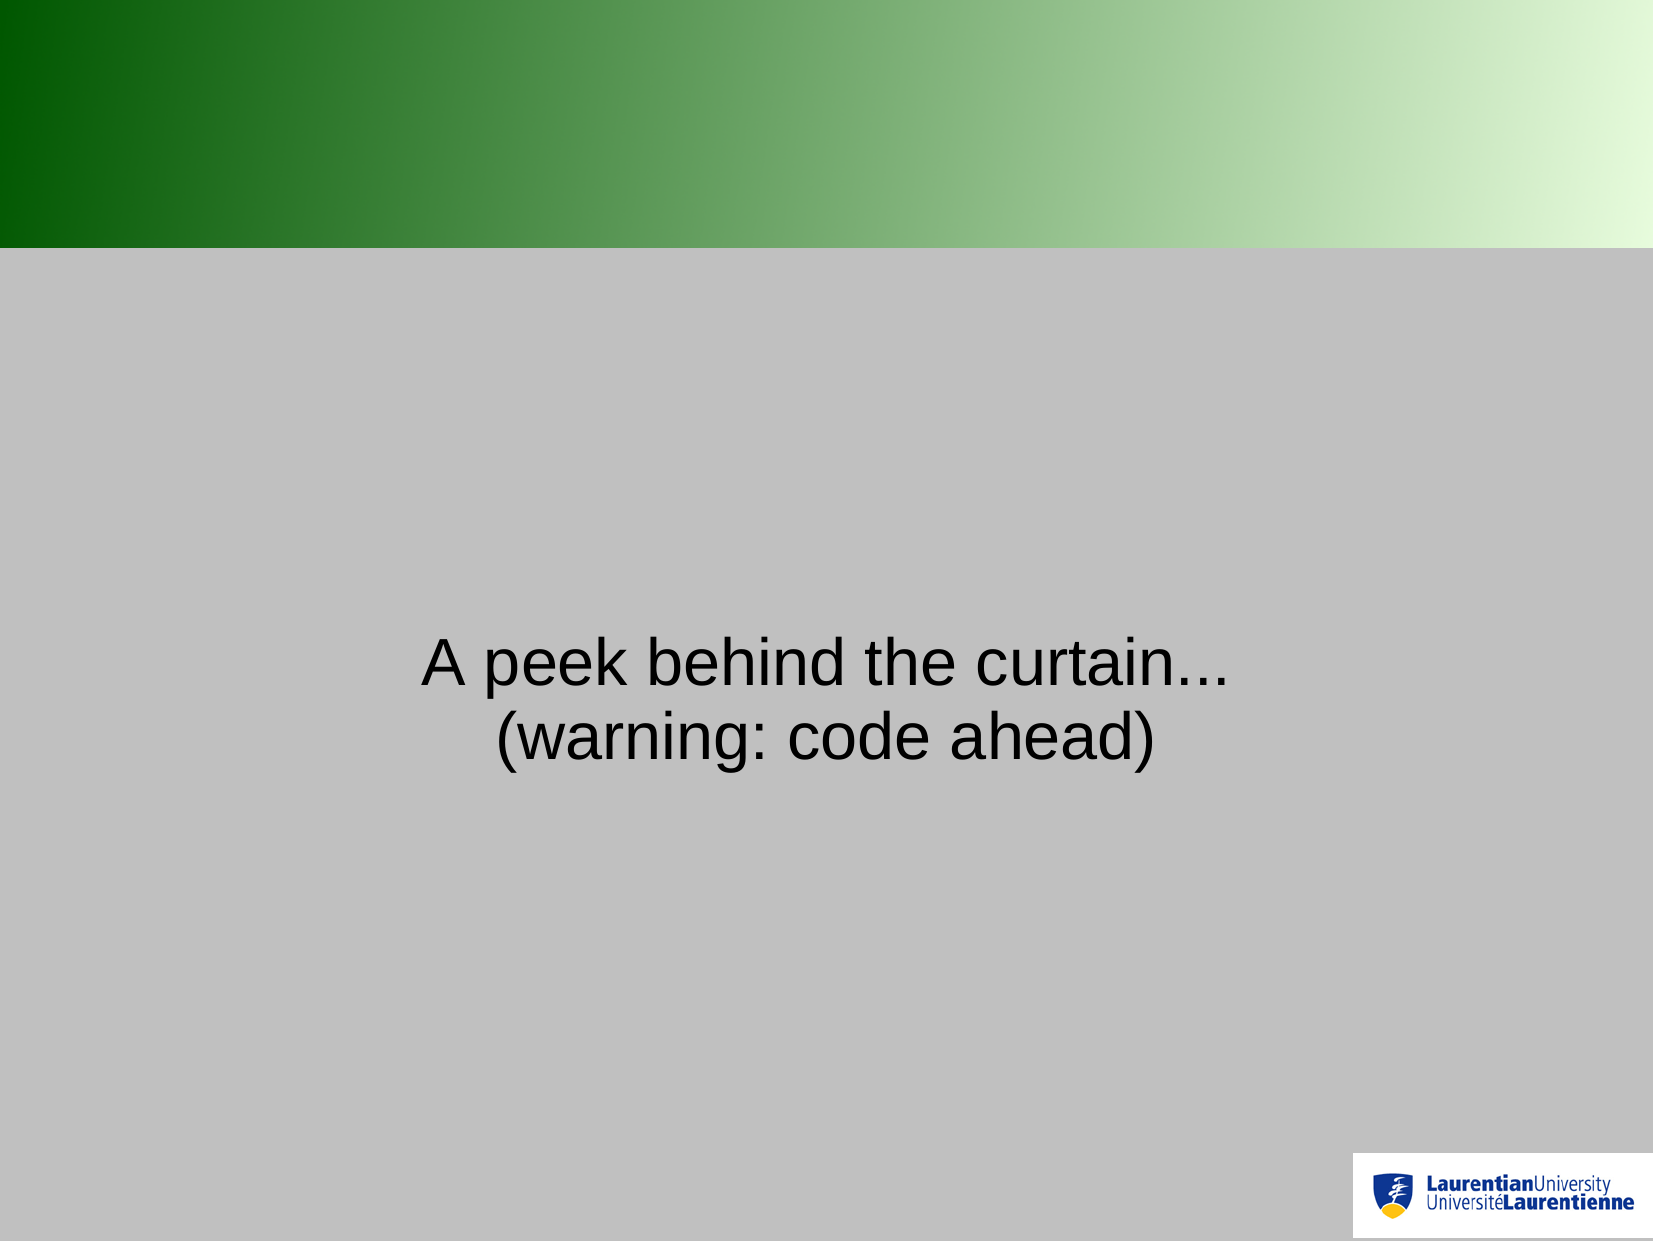

#
A peek behind the curtain...
(warning: code ahead)